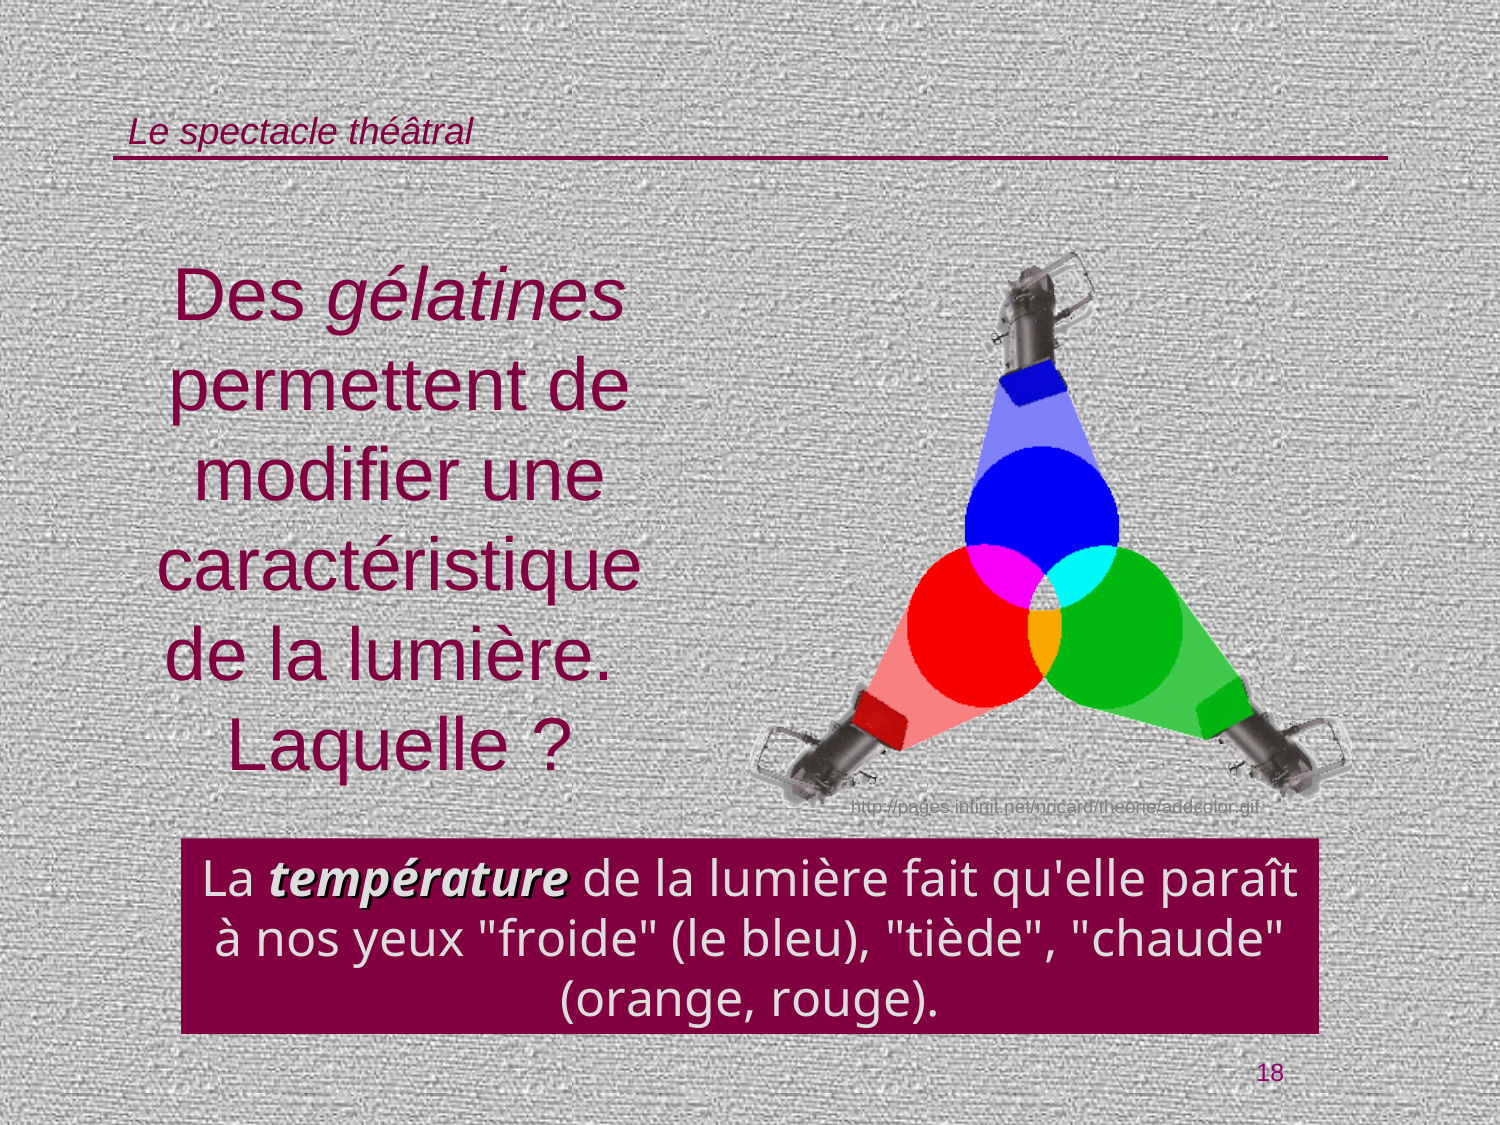

Des gélatines permettent de modifier une caractéristique de la lumière. Laquelle ?
http://pages.infinit.net/nricard/theorie/addcolor.gif
La température de la lumière fait qu'elle paraît à nos yeux "froide" (le bleu), "tiède", "chaude" (orange, rouge).
18